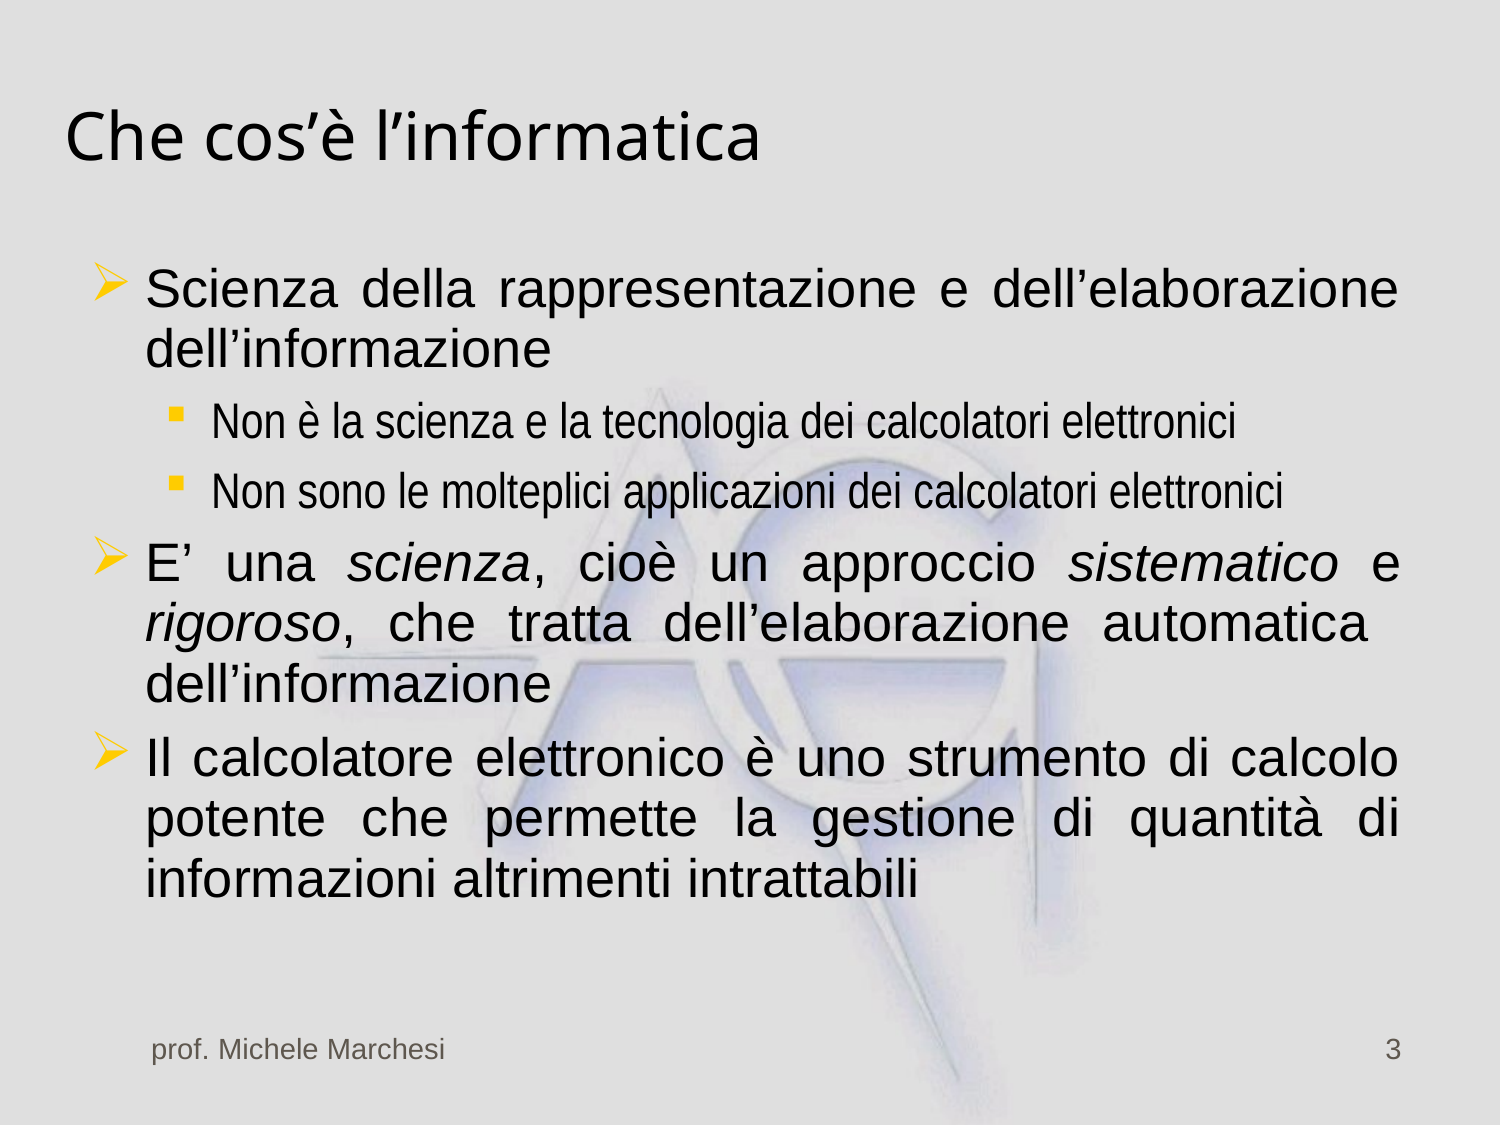

# Che cos’è l’informatica
Scienza della rappresentazione e dell’elaborazione dell’informazione
Non è la scienza e la tecnologia dei calcolatori elettronici
Non sono le molteplici applicazioni dei calcolatori elettronici
E’ una scienza, cioè un approccio sistematico e rigoroso, che tratta dell’elaborazione automatica dell’informazione
Il calcolatore elettronico è uno strumento di calcolo potente che permette la gestione di quantità di informazioni altrimenti intrattabili
© 2002 Giorgio Giacinto
3